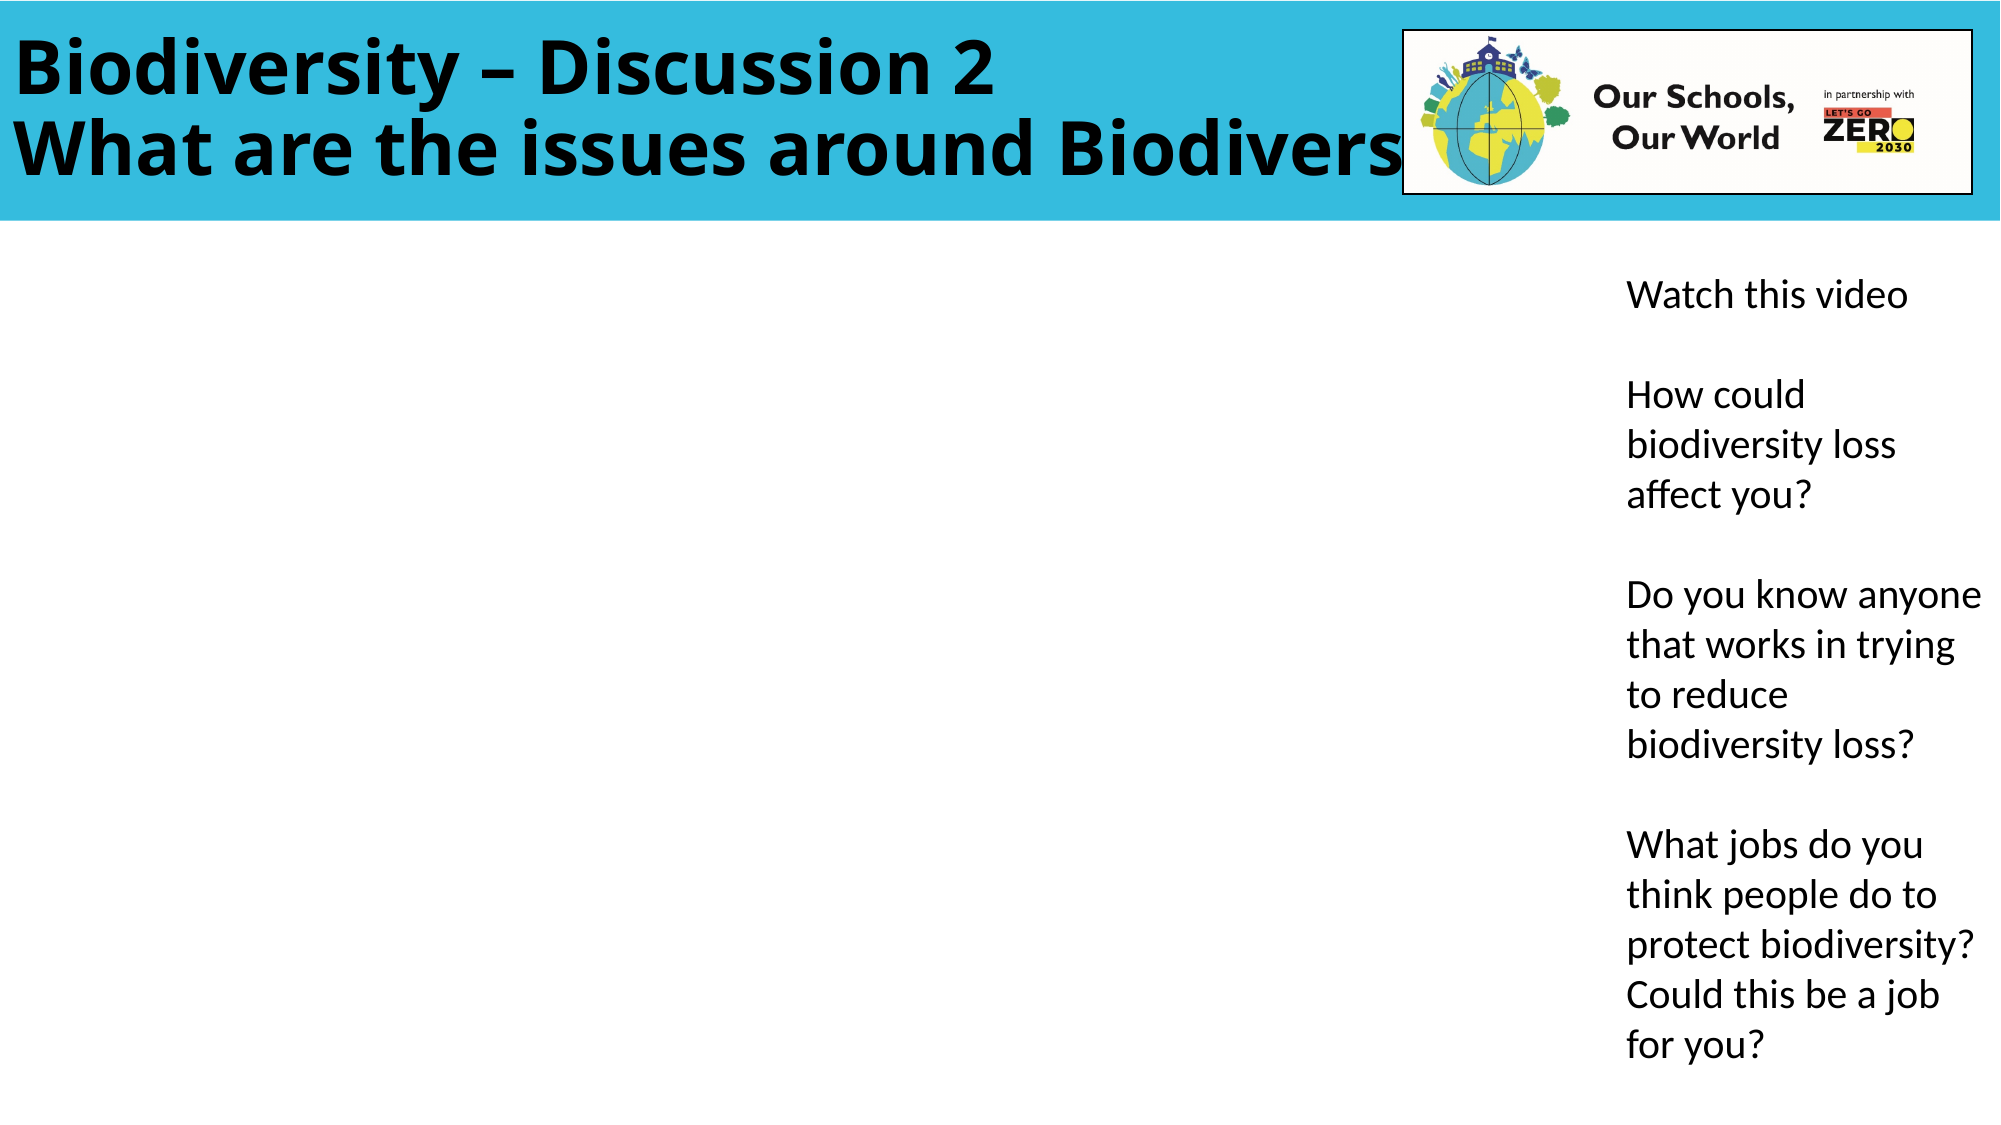

# Biodiversity – Discussion 2 What are the issues around Biodiversity?
Watch this video
How could biodiversity loss affect you?
Do you know anyone that works in trying to reduce biodiversity loss?
What jobs do you think people do to protect biodiversity? Could this be a job for you?